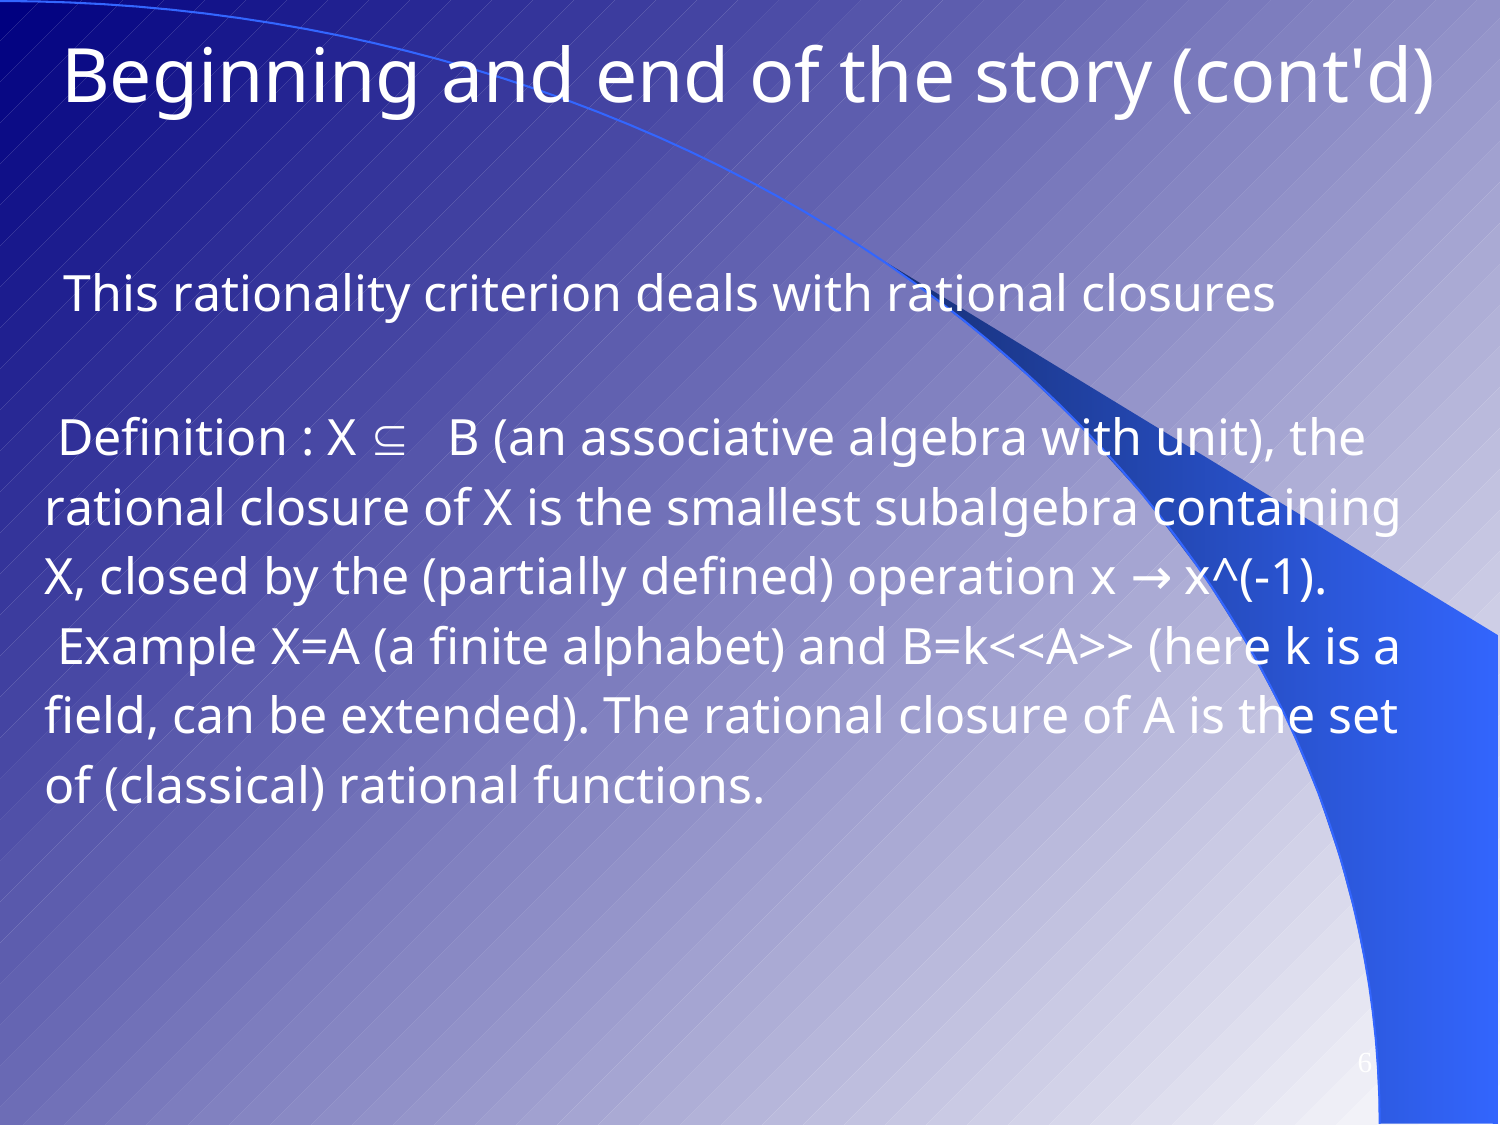

Beginning and end of the story (cont'd)
 This rationality criterion deals with rational closures
 Definition : X  B (an associative algebra with unit), the rational closure of X is the smallest subalgebra containing X, closed by the (partially defined) operation x → x^(-1).
 Example X=A (a finite alphabet) and B=k<<A>> (here k is a field, can be extended). The rational closure of A is the set of (classical) rational functions.
6